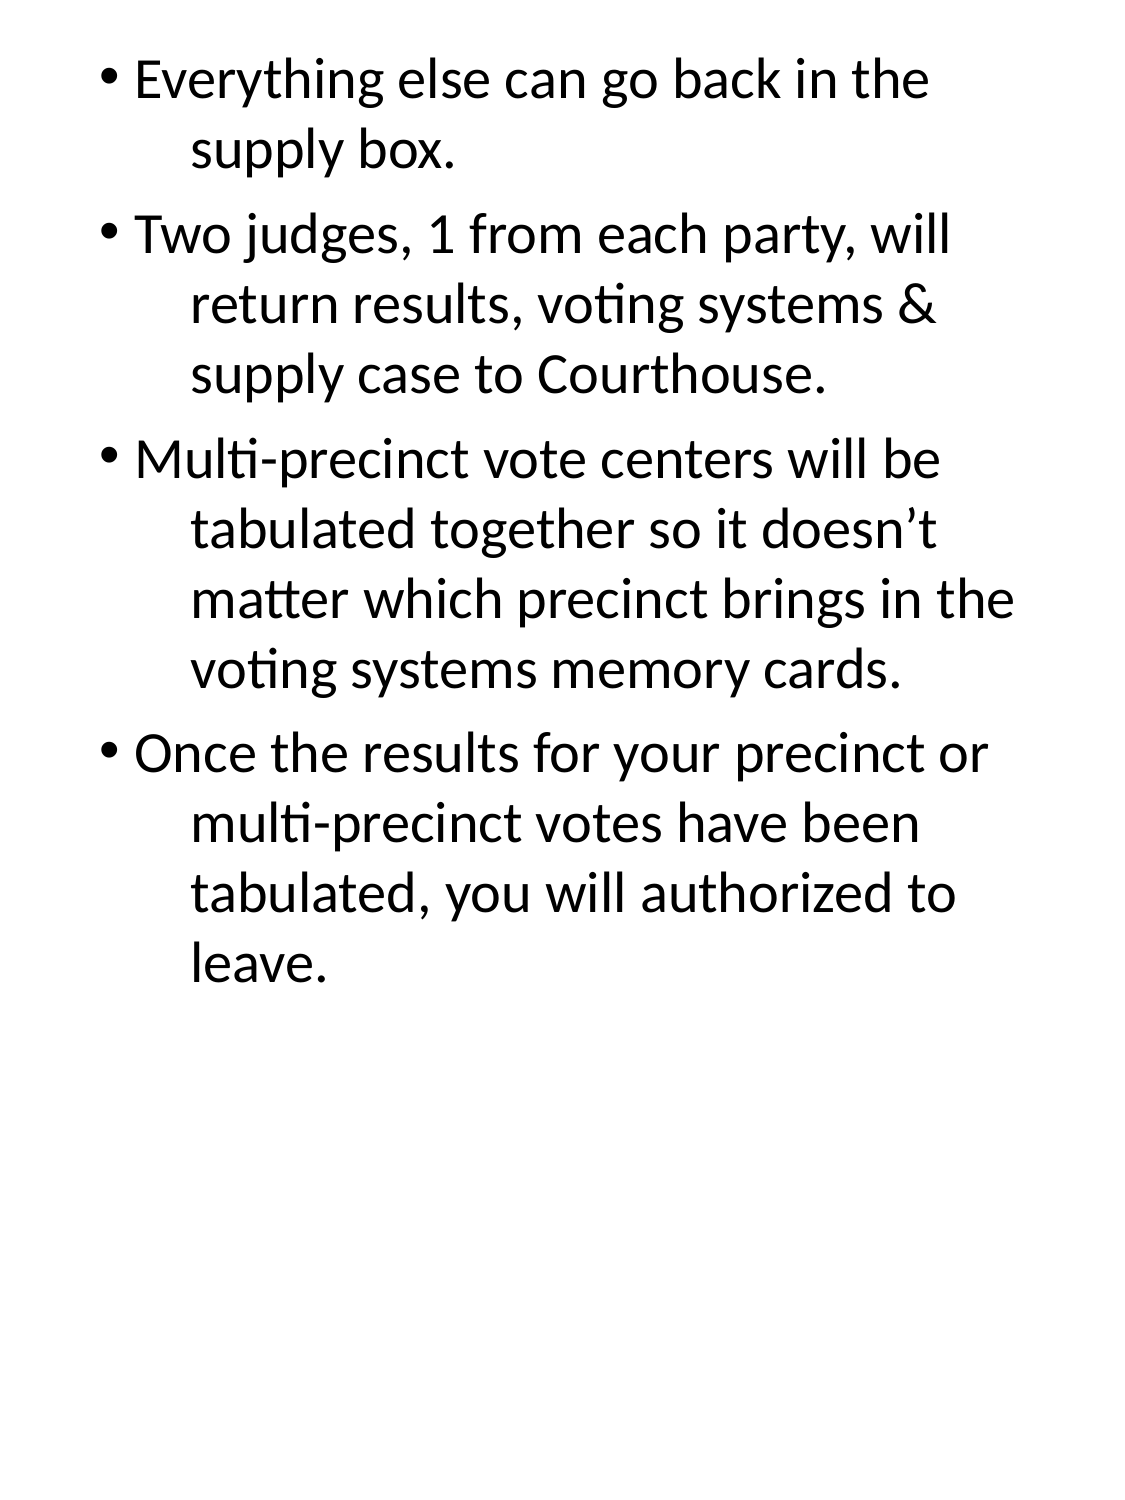

Everything else can go back in the supply box.
Two judges, 1 from each party, will return results, voting systems & supply case to Courthouse.
Multi-precinct vote centers will be tabulated together so it doesn’t matter which precinct brings in the voting systems memory cards.
Once the results for your precinct or multi-precinct votes have been tabulated, you will authorized to leave.